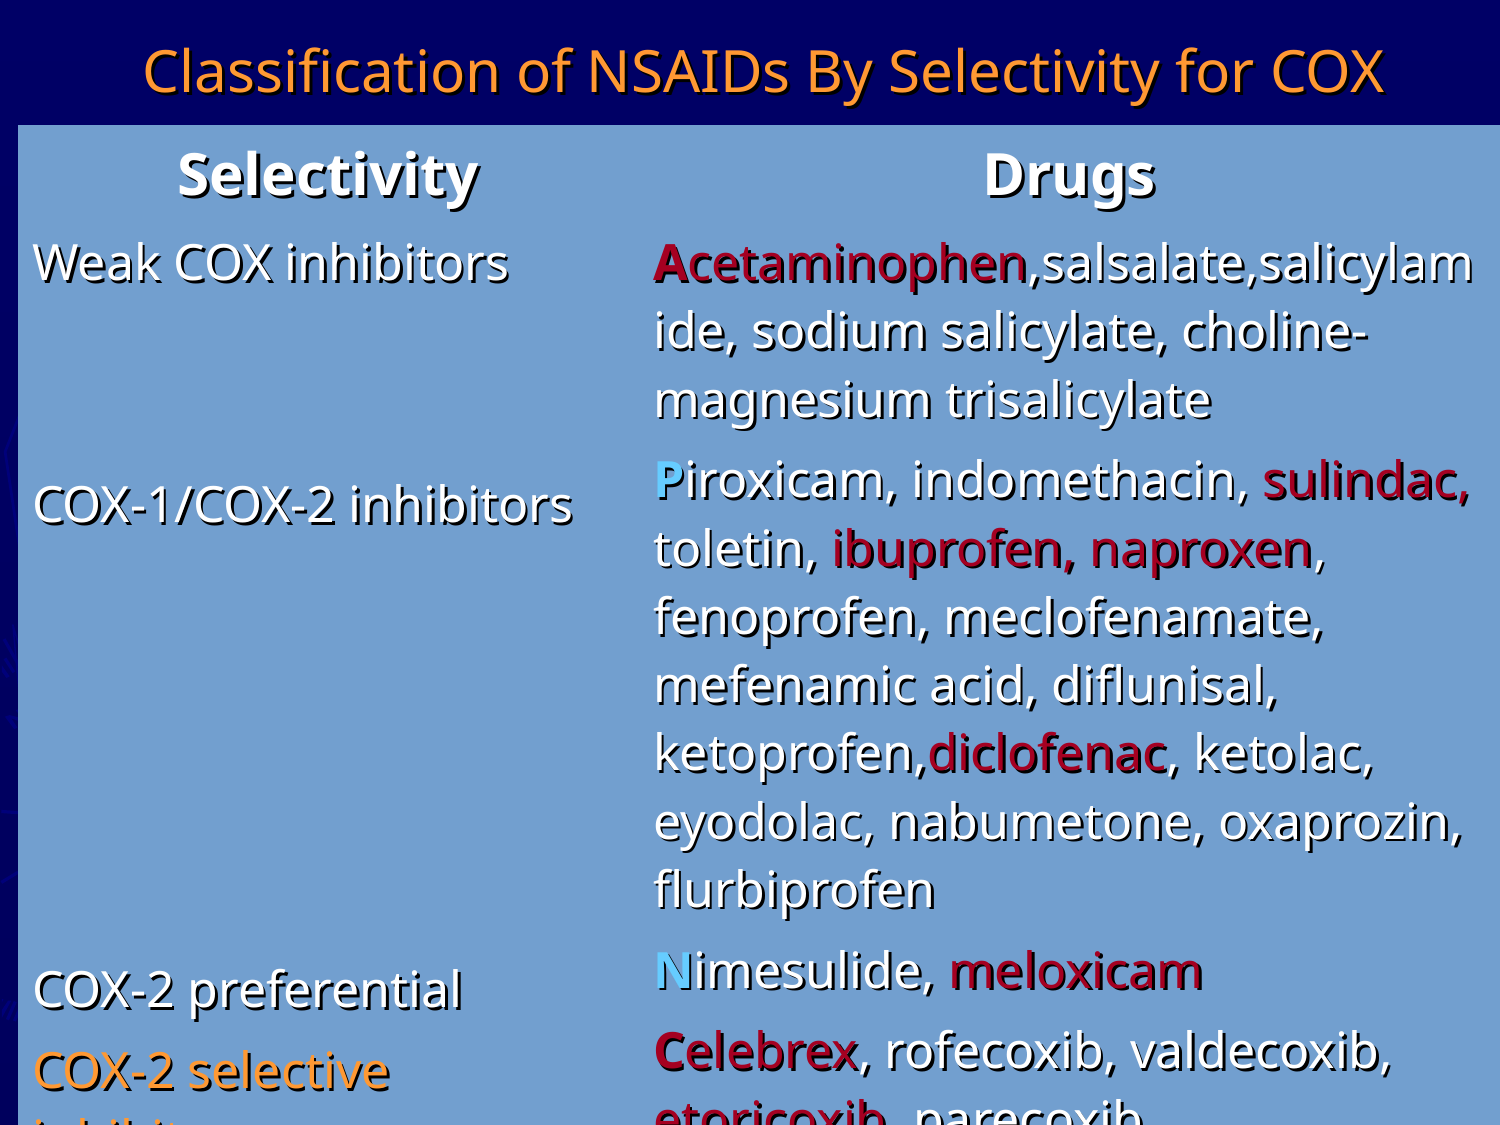

# Classification of NSAIDs By Selectivity for COX
| Selectivity | Drugs |
| --- | --- |
| Weak COX inhibitors COX-1/COX-2 inhibitors COX-2 preferential COX-2 selective inhibitors | Acetaminophen,salsalate,salicylamide, sodium salicylate, choline-magnesium trisalicylate Piroxicam, indomethacin, sulindac, toletin, ibuprofen, naproxen, fenoprofen, meclofenamate, mefenamic acid, diflunisal, ketoprofen,diclofenac, ketolac, eyodolac, nabumetone, oxaprozin, flurbiprofen Nimesulide, meloxicam Celebrex, rofecoxib, valdecoxib, etoricoxib, parecoxib |